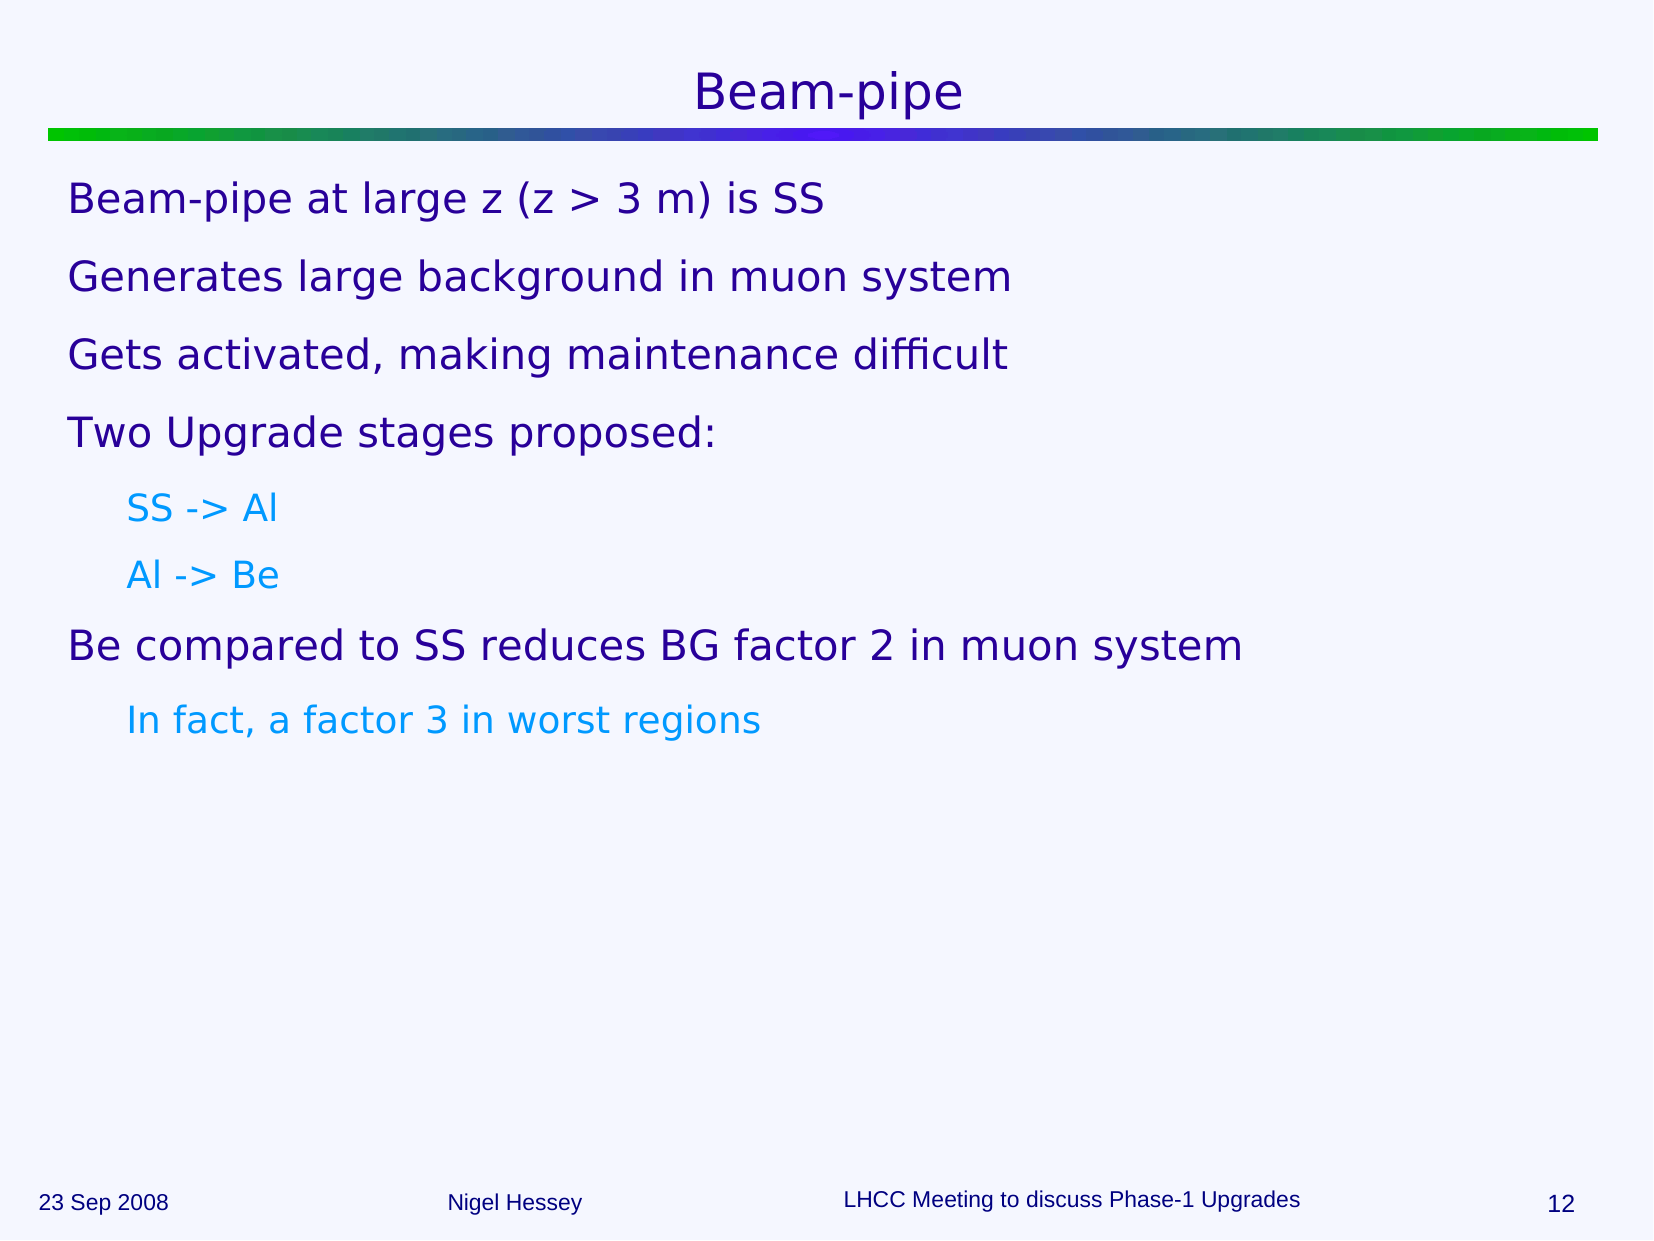

# Beam-pipe
Beam-pipe at large z (z > 3 m) is SS
Generates large background in muon system
Gets activated, making maintenance difficult
Two Upgrade stages proposed:
SS -> Al
Al -> Be
Be compared to SS reduces BG factor 2 in muon system
In fact, a factor 3 in worst regions